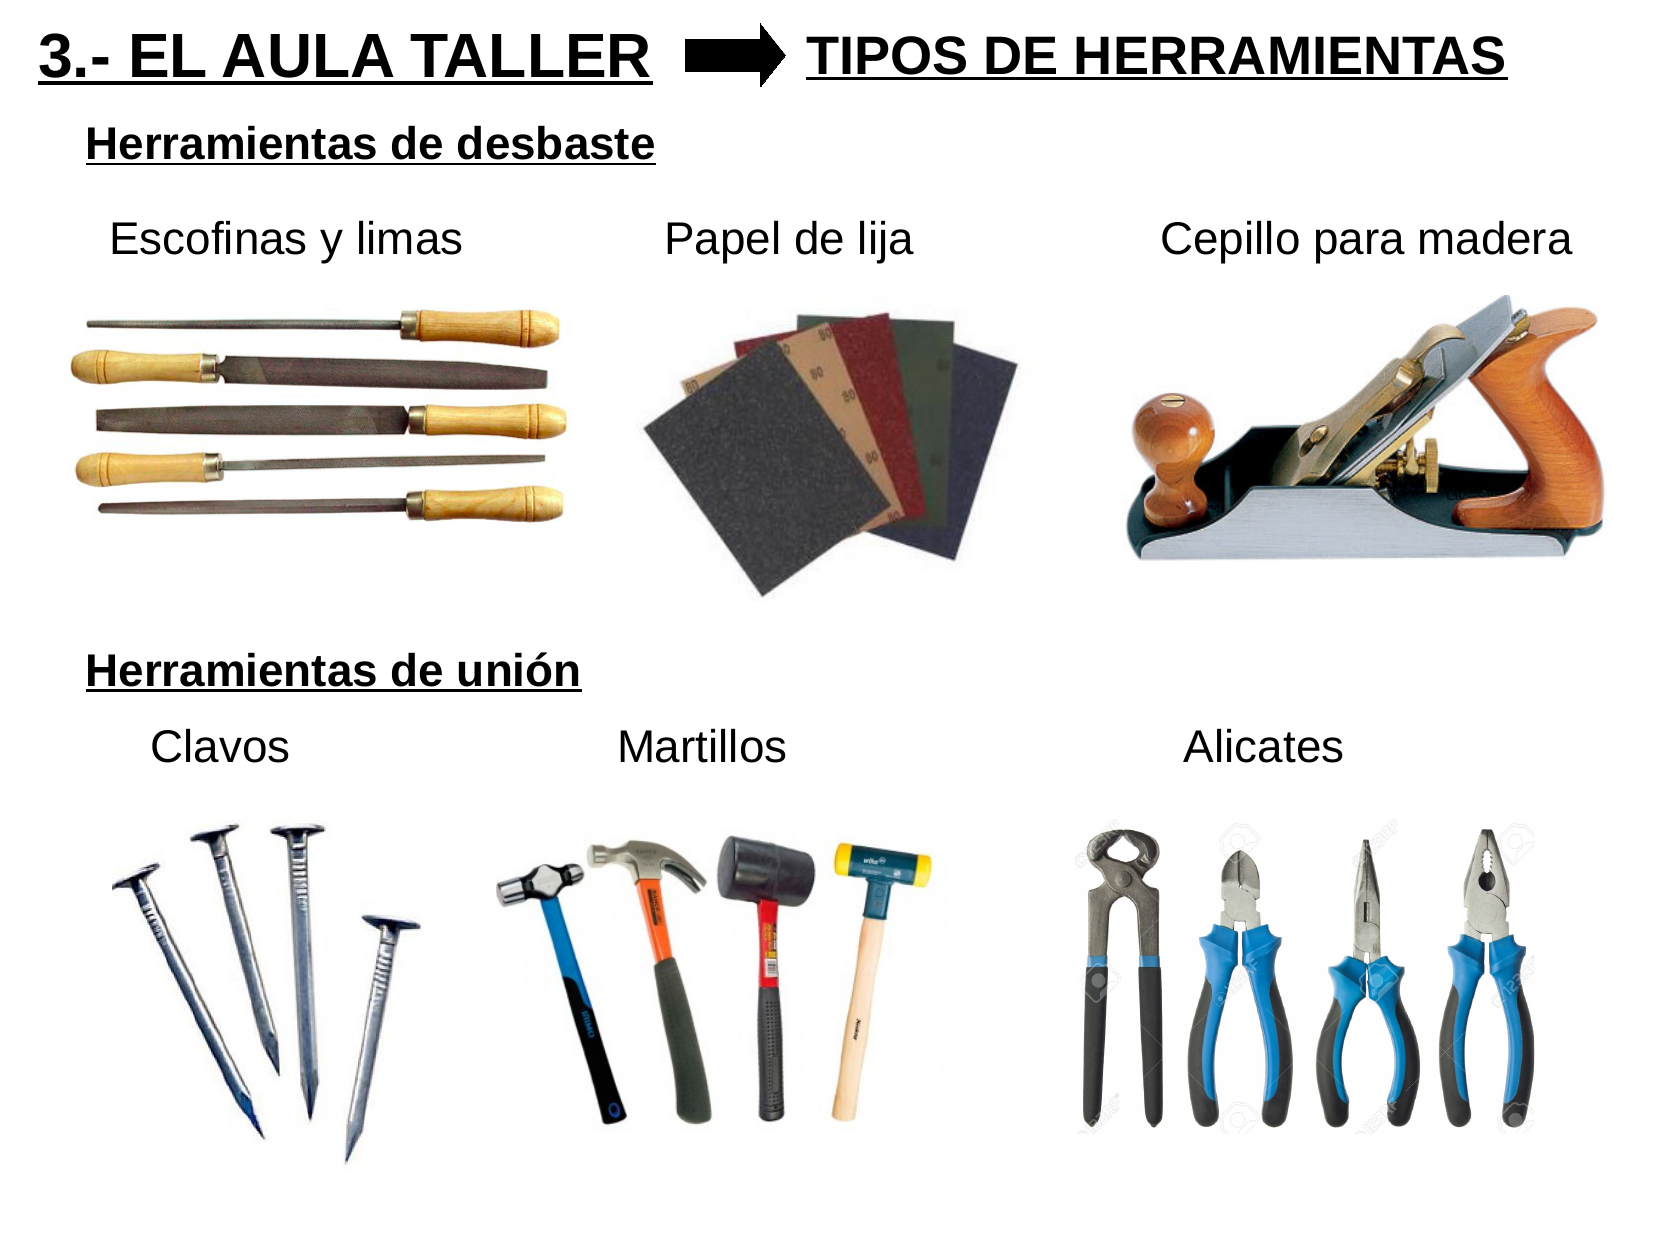

3.- EL AULA TALLER
TIPOS DE HERRAMIENTAS
Herramientas de desbaste
Escofinas y limas
Papel de lija
Cepillo para madera
Herramientas de unión
Clavos
Martillos
Alicates